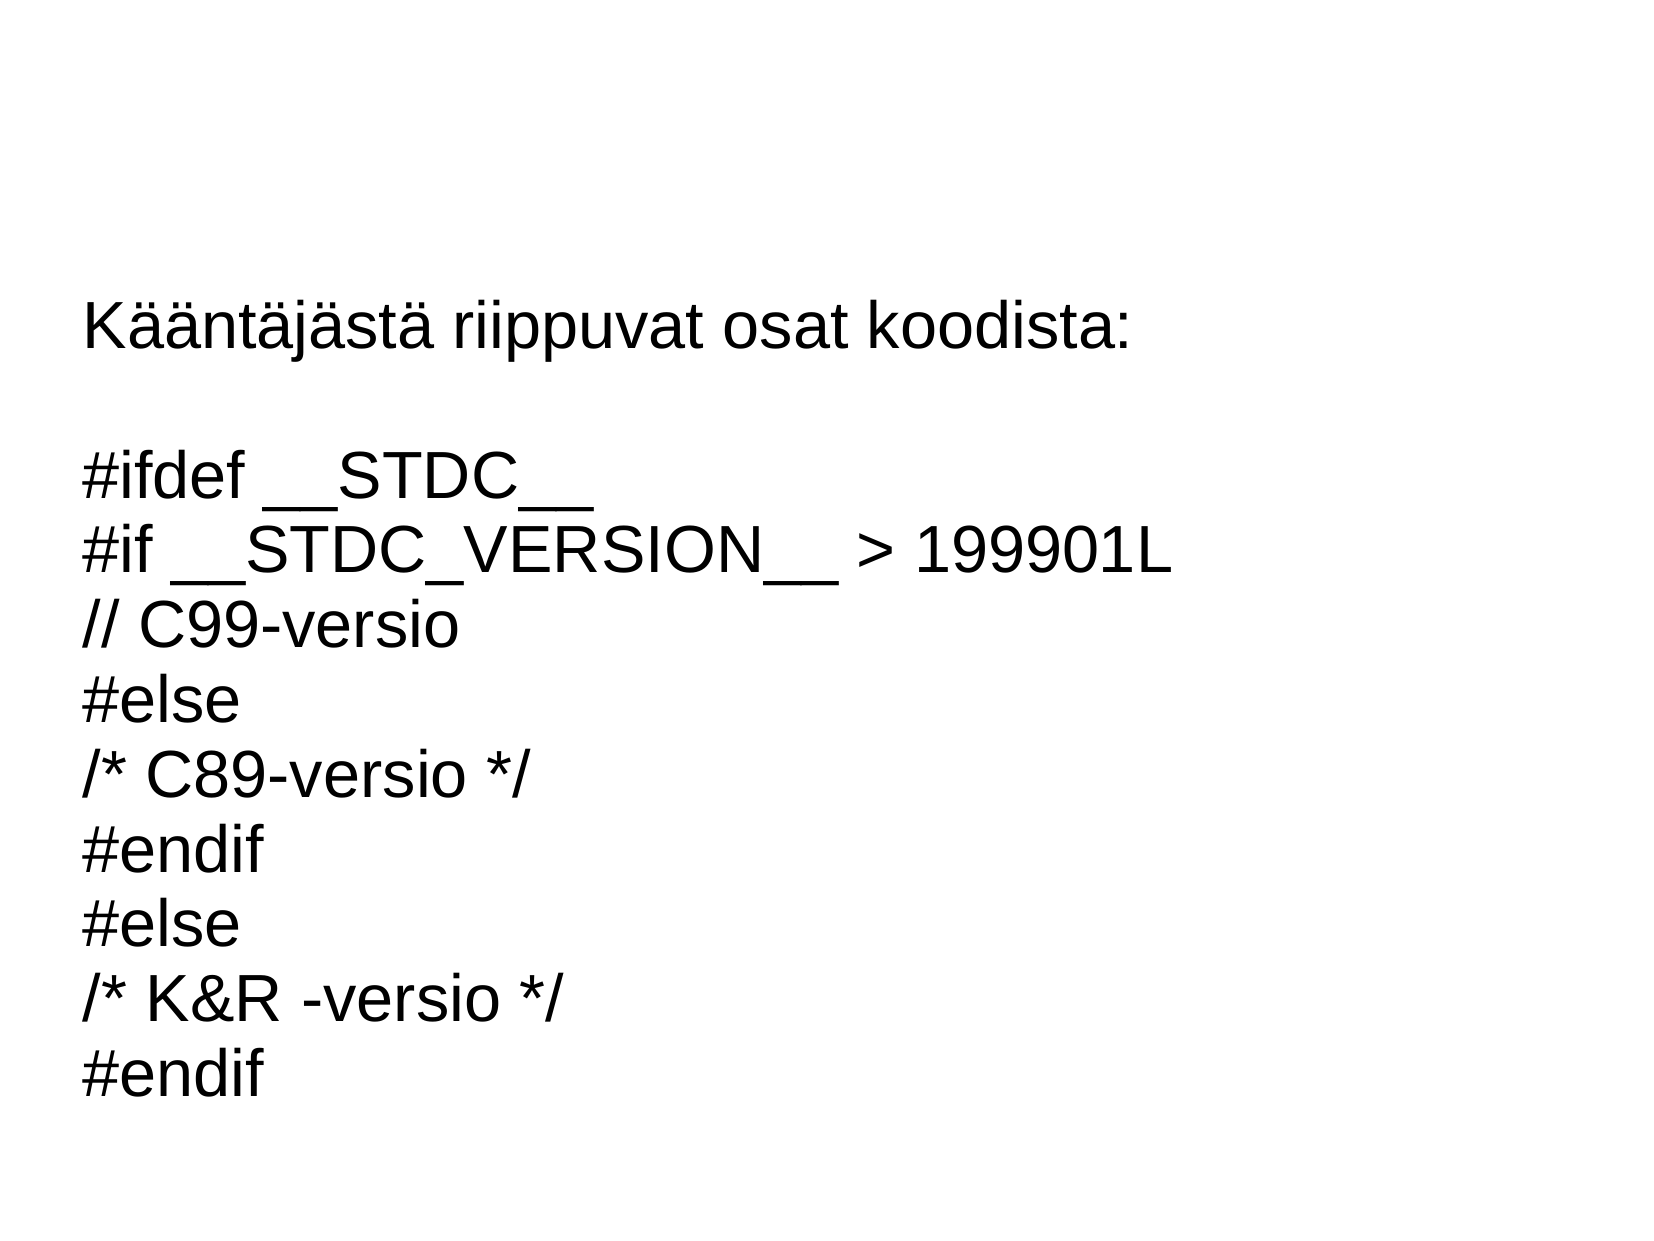

Kääntäjästä riippuvat osat koodista:
#ifdef __STDC__
#if __STDC_VERSION__ > 199901L
// C99-versio
#else
/* C89-versio */
#endif
#else
/* K&R -versio */
#endif